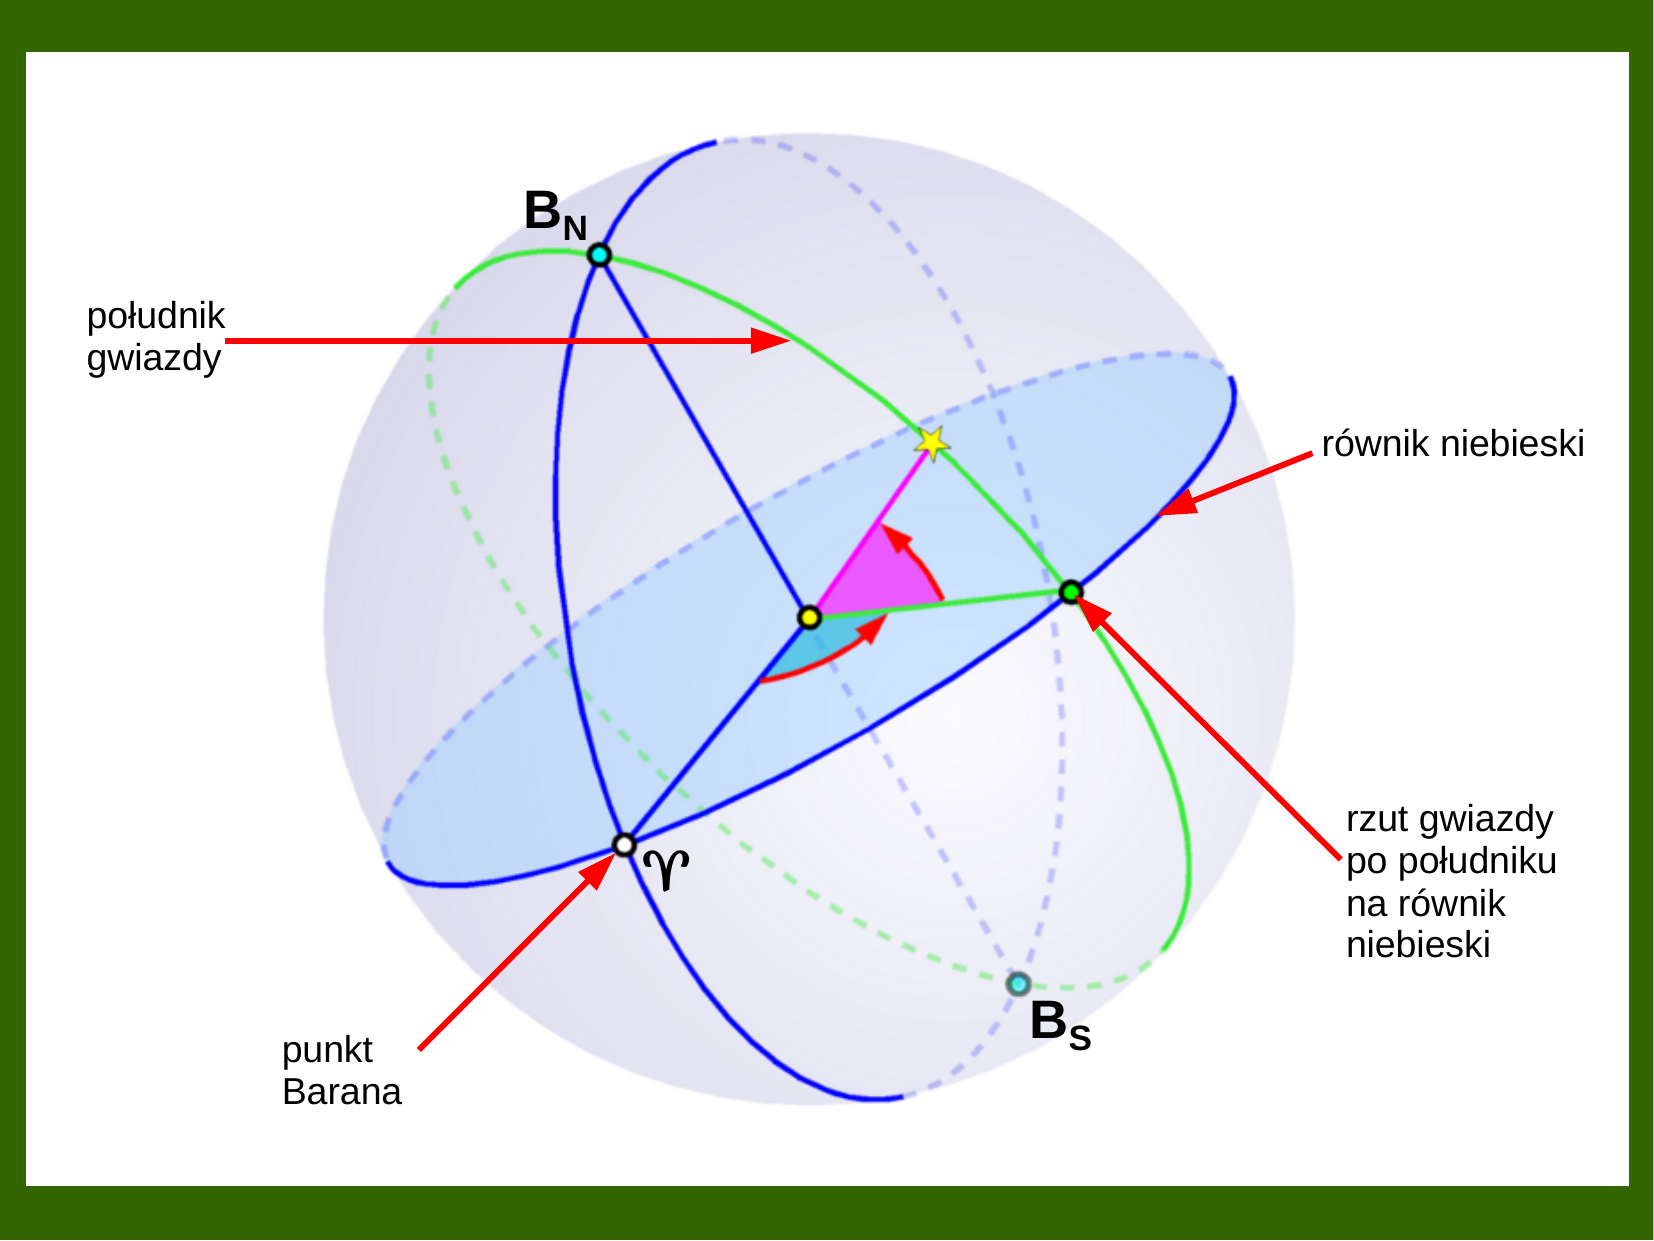

BN
południk
gwiazdy
równik niebieski
rzut gwiazdy
po południku
na równik
niebieski
♈
BS
punkt
Barana